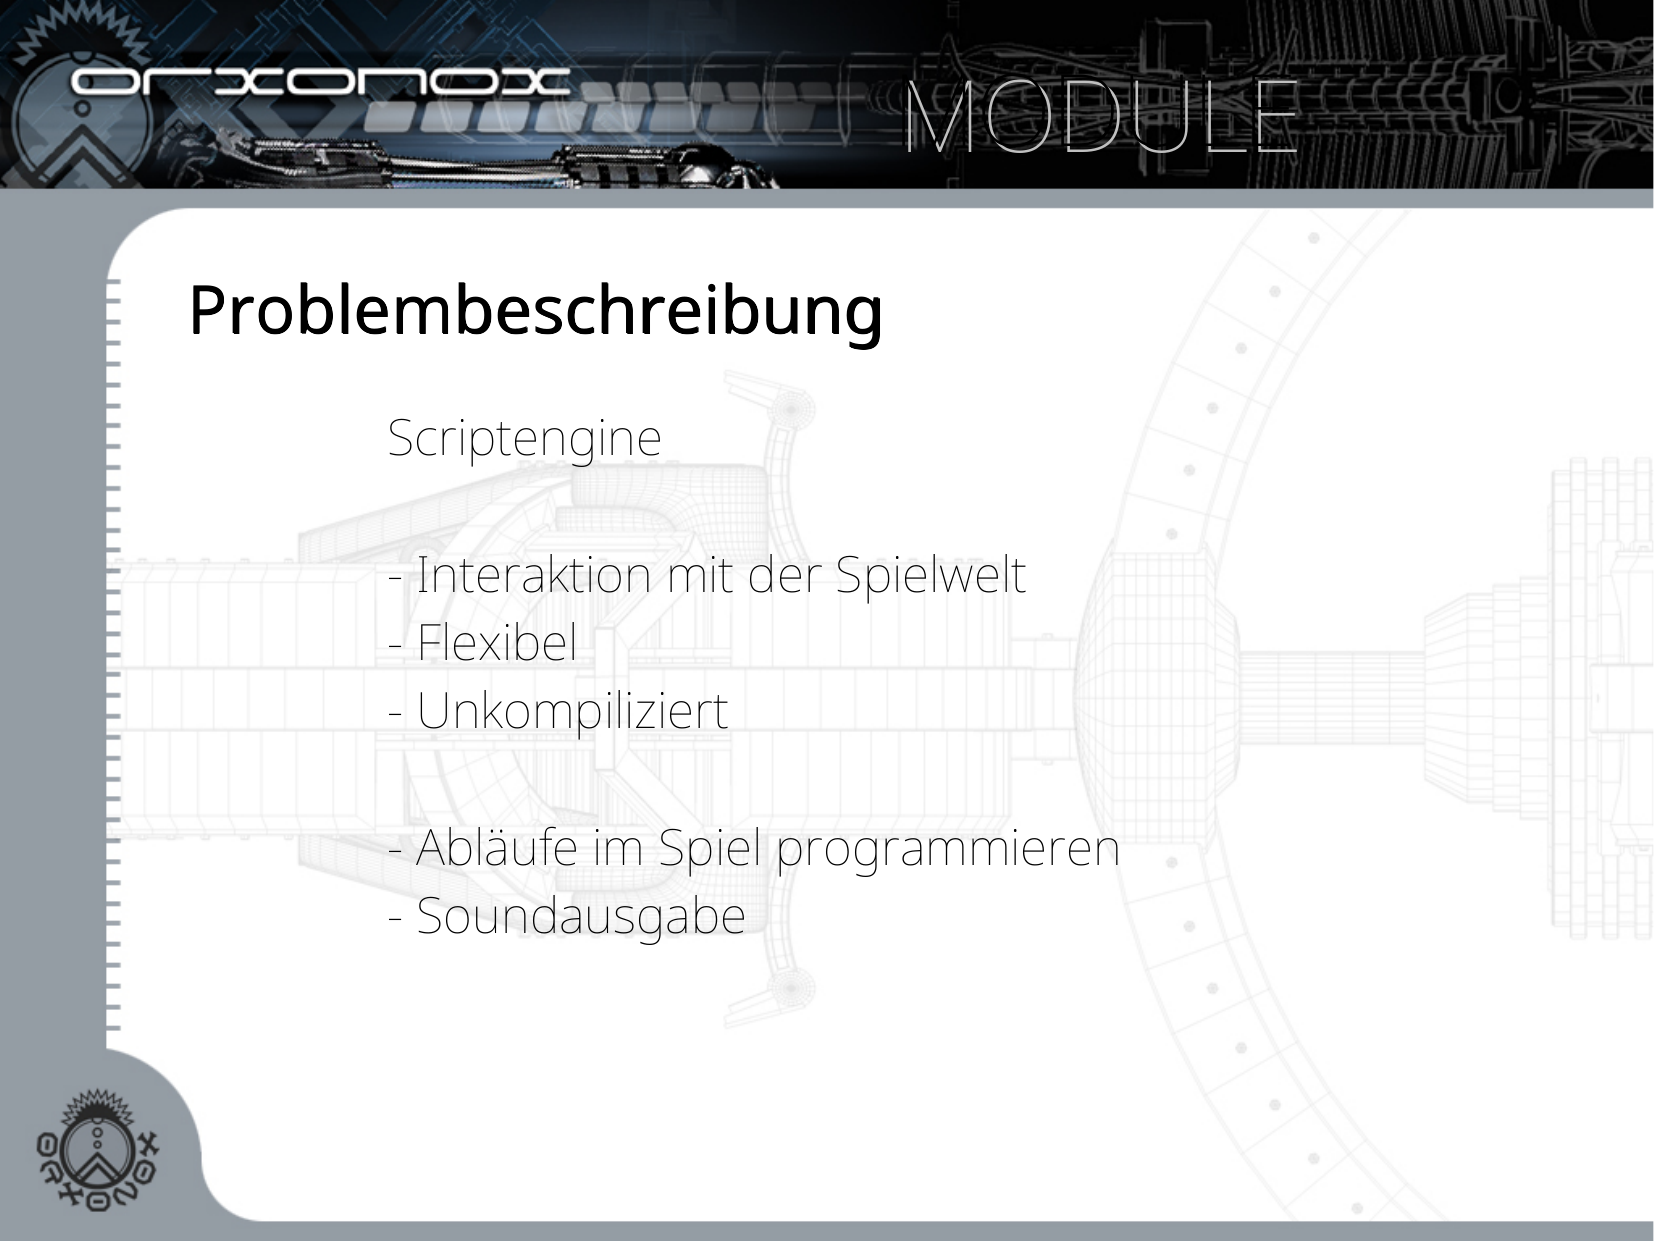

MODULE
Problembeschreibung
Scriptengine
- Interaktion mit der Spielwelt
- Flexibel
- Unkompiliziert
- Abläufe im Spiel programmieren
- Soundausgabe